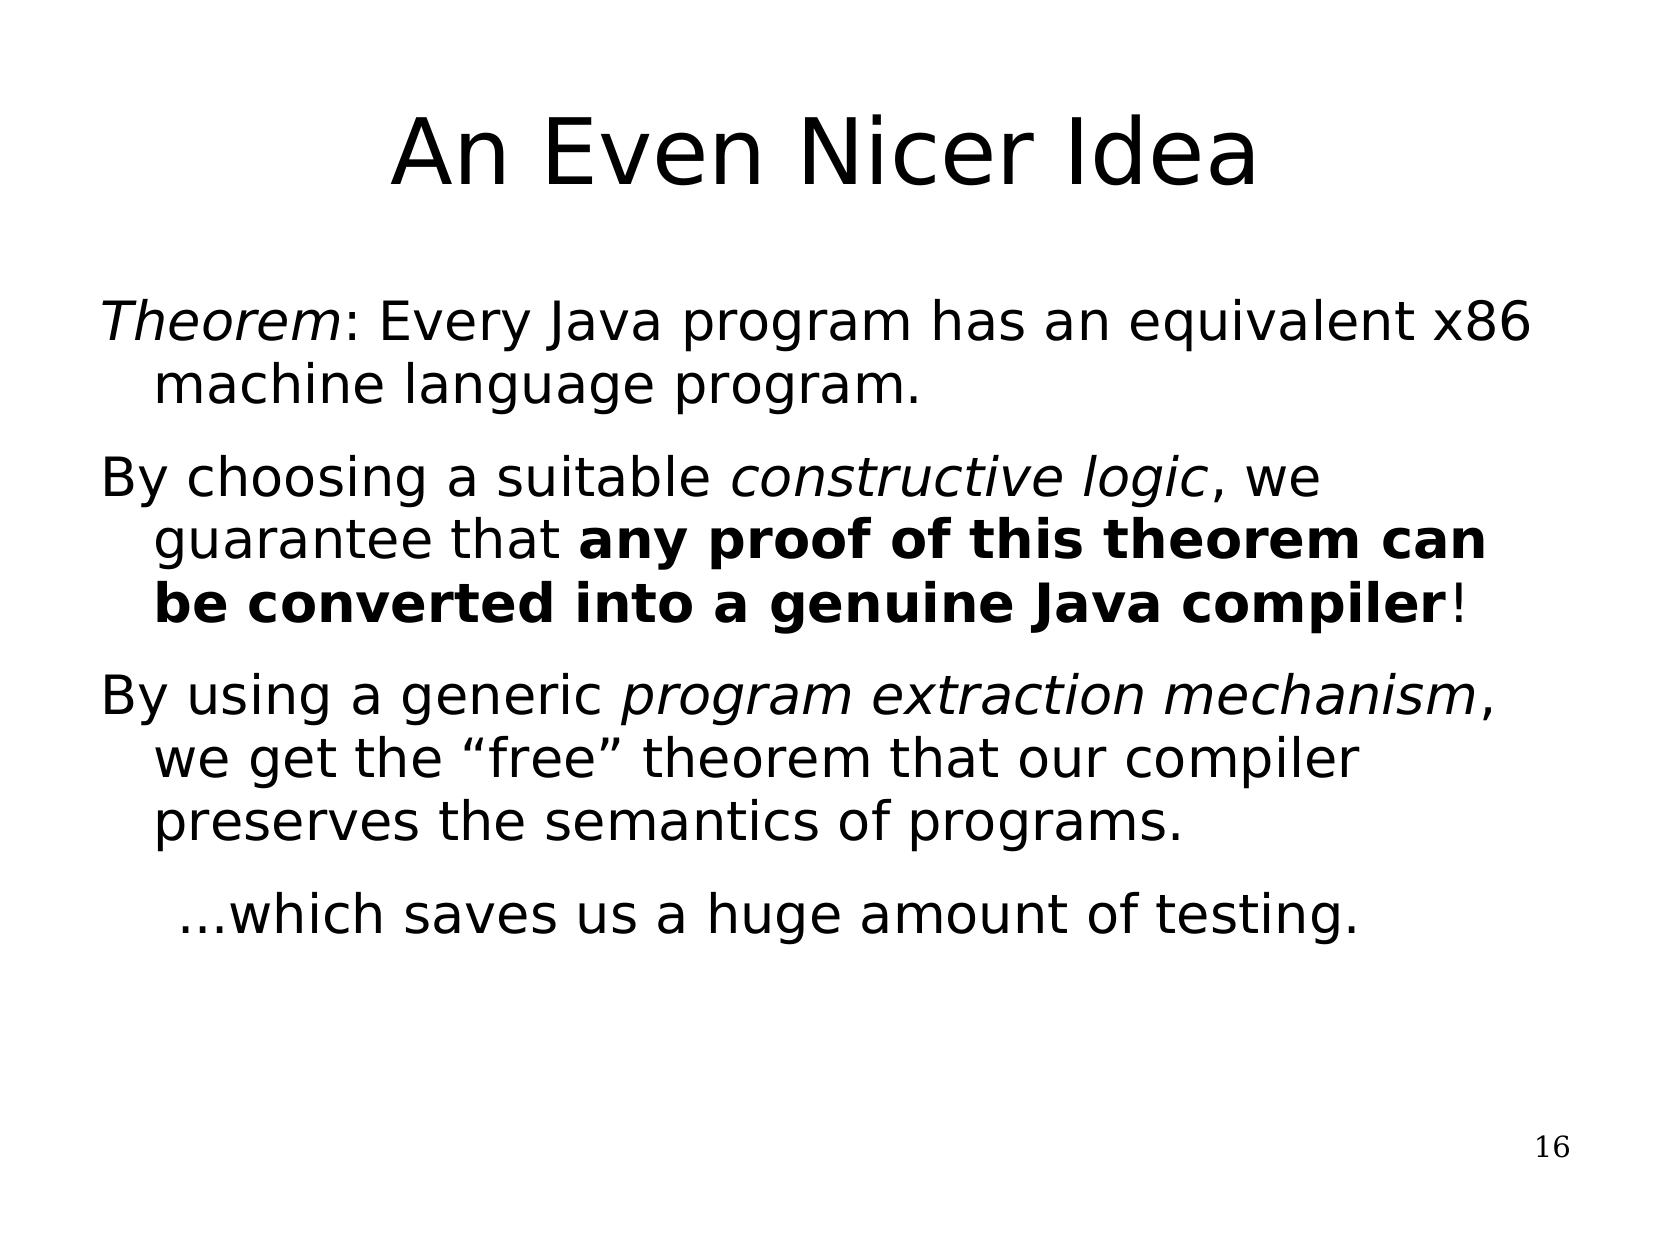

# An Even Nicer Idea
Theorem: Every Java program has an equivalent x86 machine language program.
By choosing a suitable constructive logic, we guarantee that any proof of this theorem can be converted into a genuine Java compiler!
By using a generic program extraction mechanism, we get the “free” theorem that our compiler preserves the semantics of programs.
...which saves us a huge amount of testing.
16